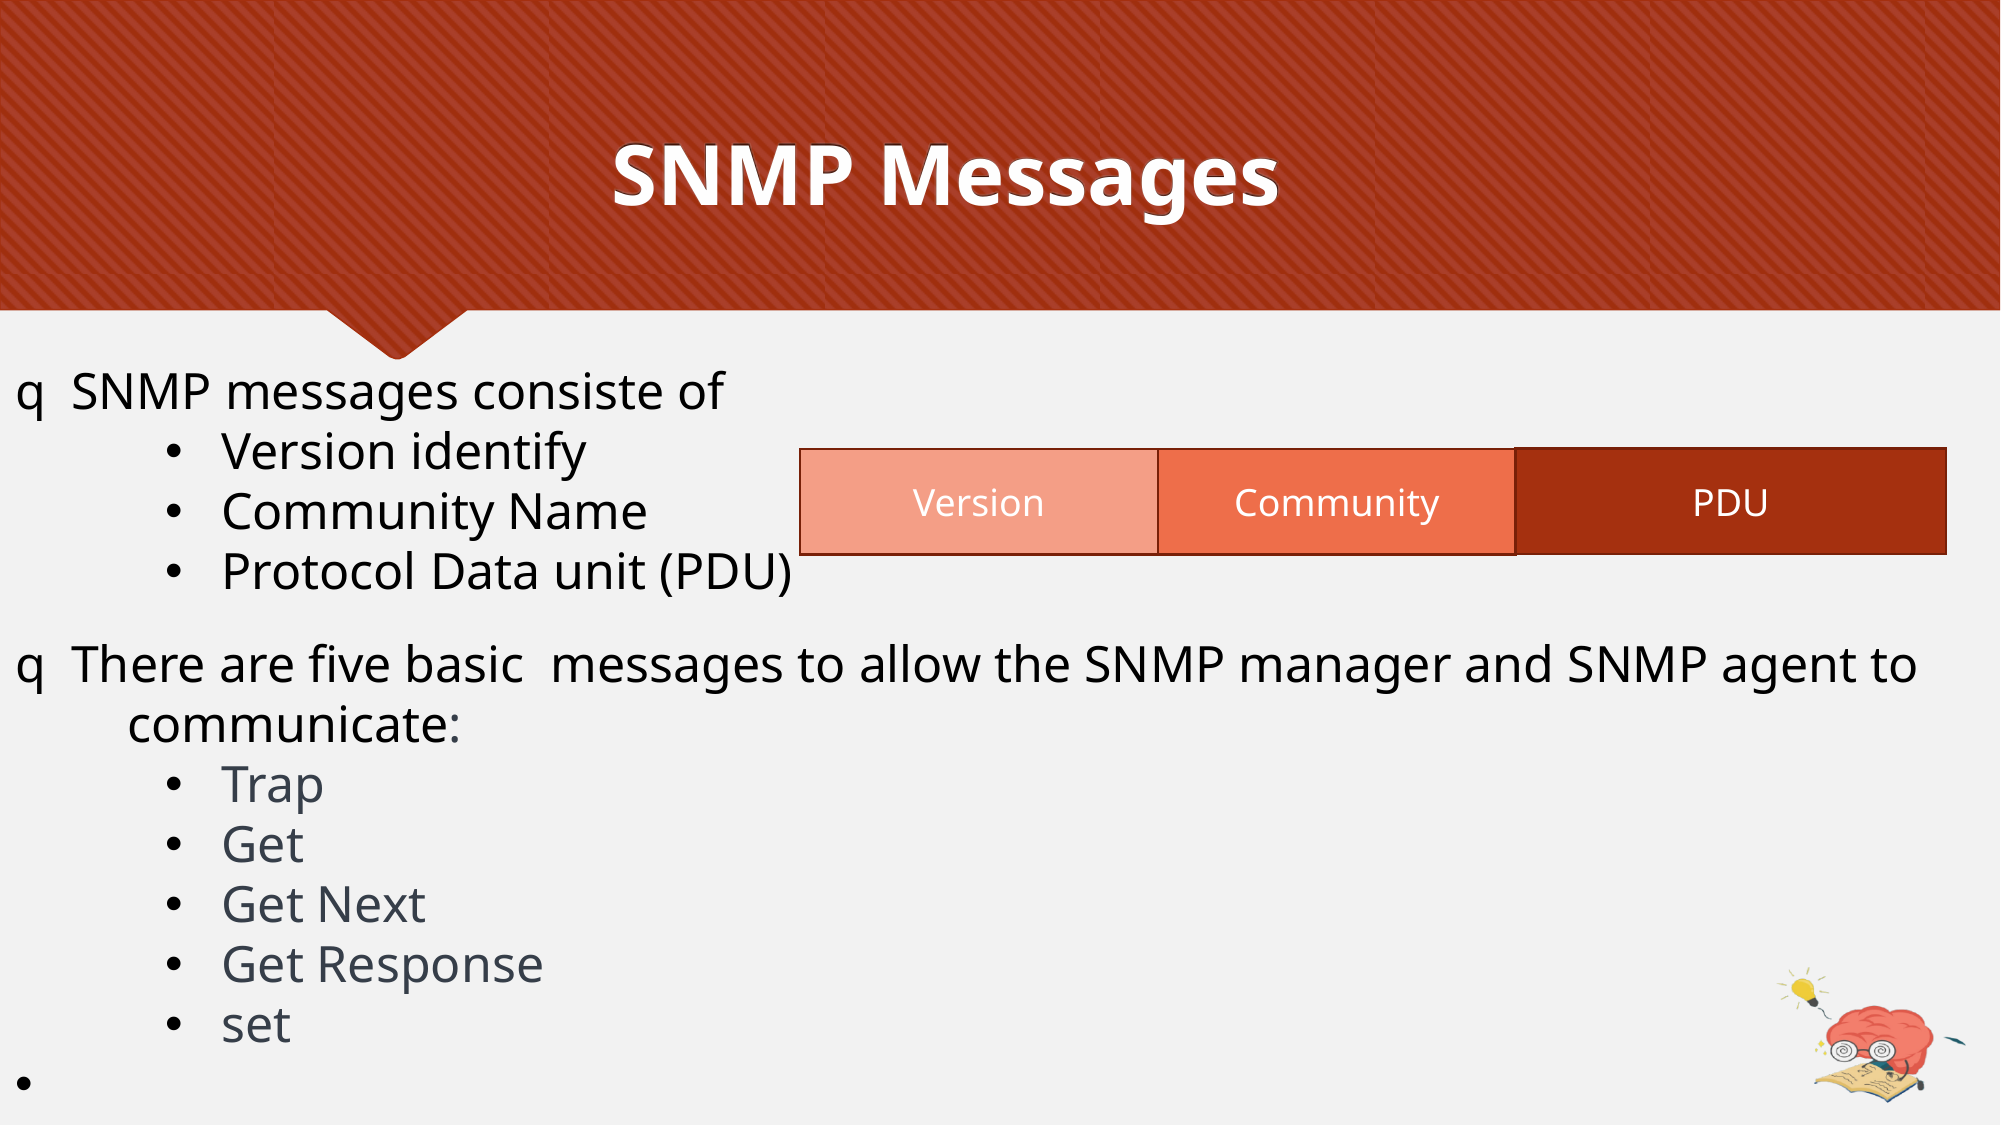

# SNMP Messages
SNMP messages consiste of
Version identify
Community Name
Protocol Data unit (PDU)
PDU
Version
Community
There are five basic  messages to allow the SNMP manager and SNMP agent to communicate:
Trap
Get
Get Next
Get Response
set